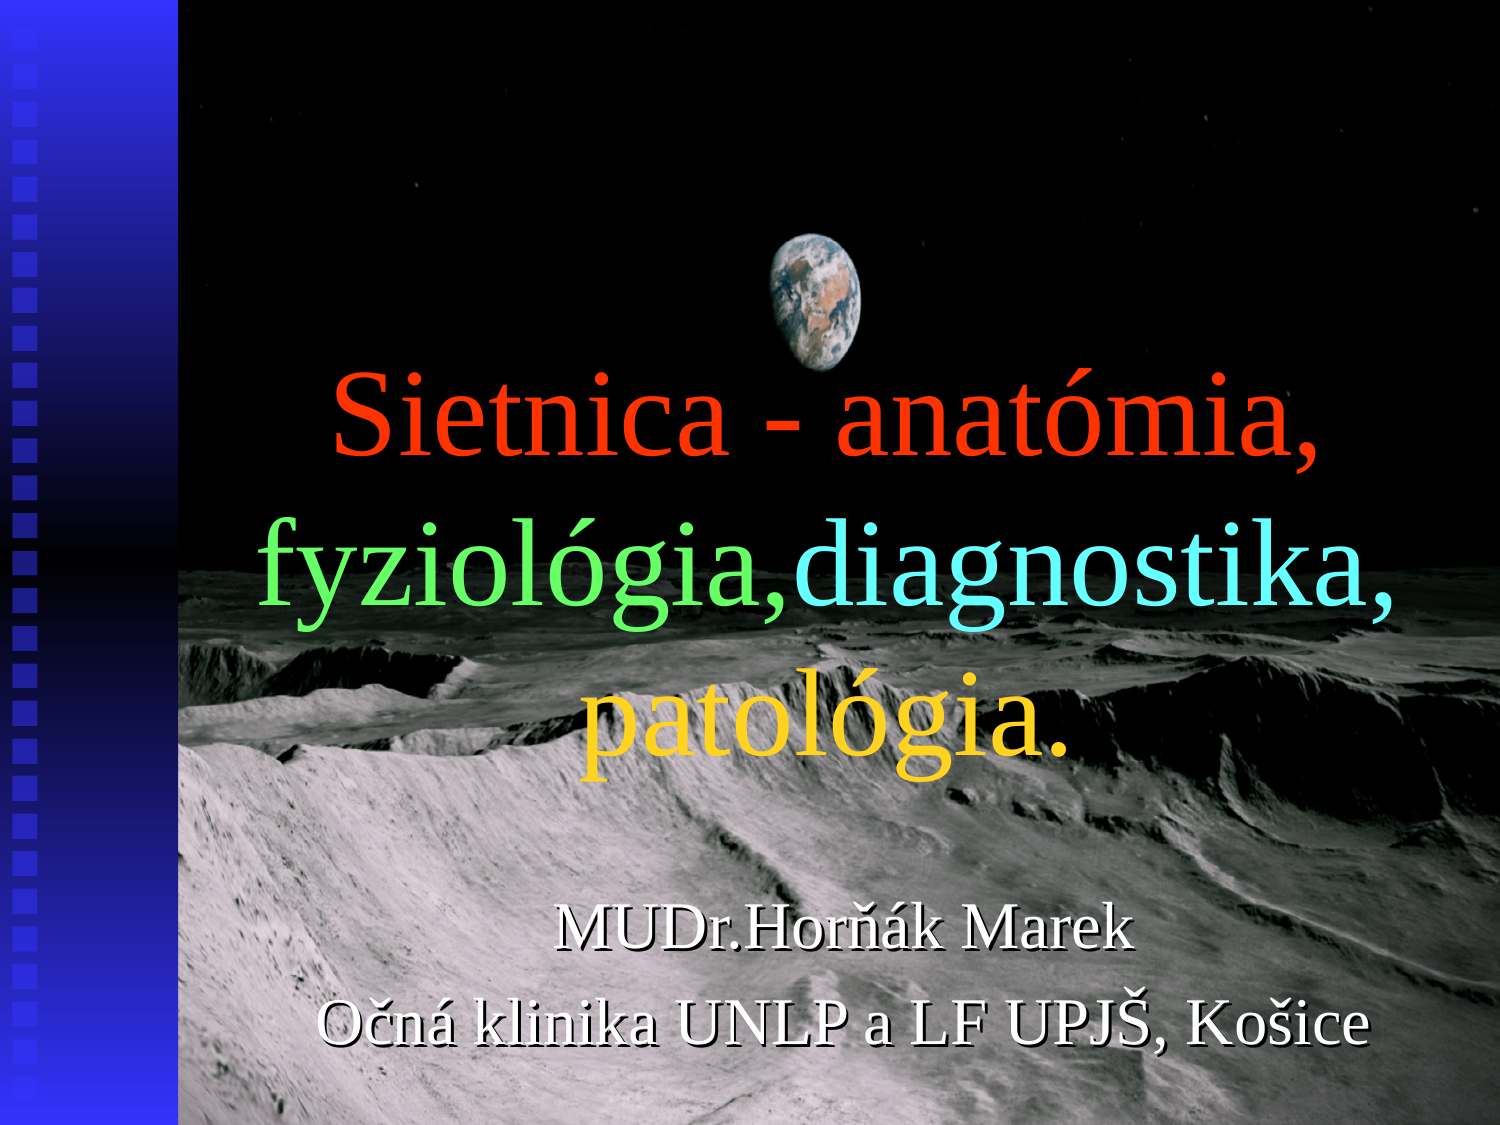

# Sietnica - anatómia, fyziológia,diagnostika, patológia.
MUDr.Horňák Marek
Očná klinika UNLP a LF UPJŠ, Košice